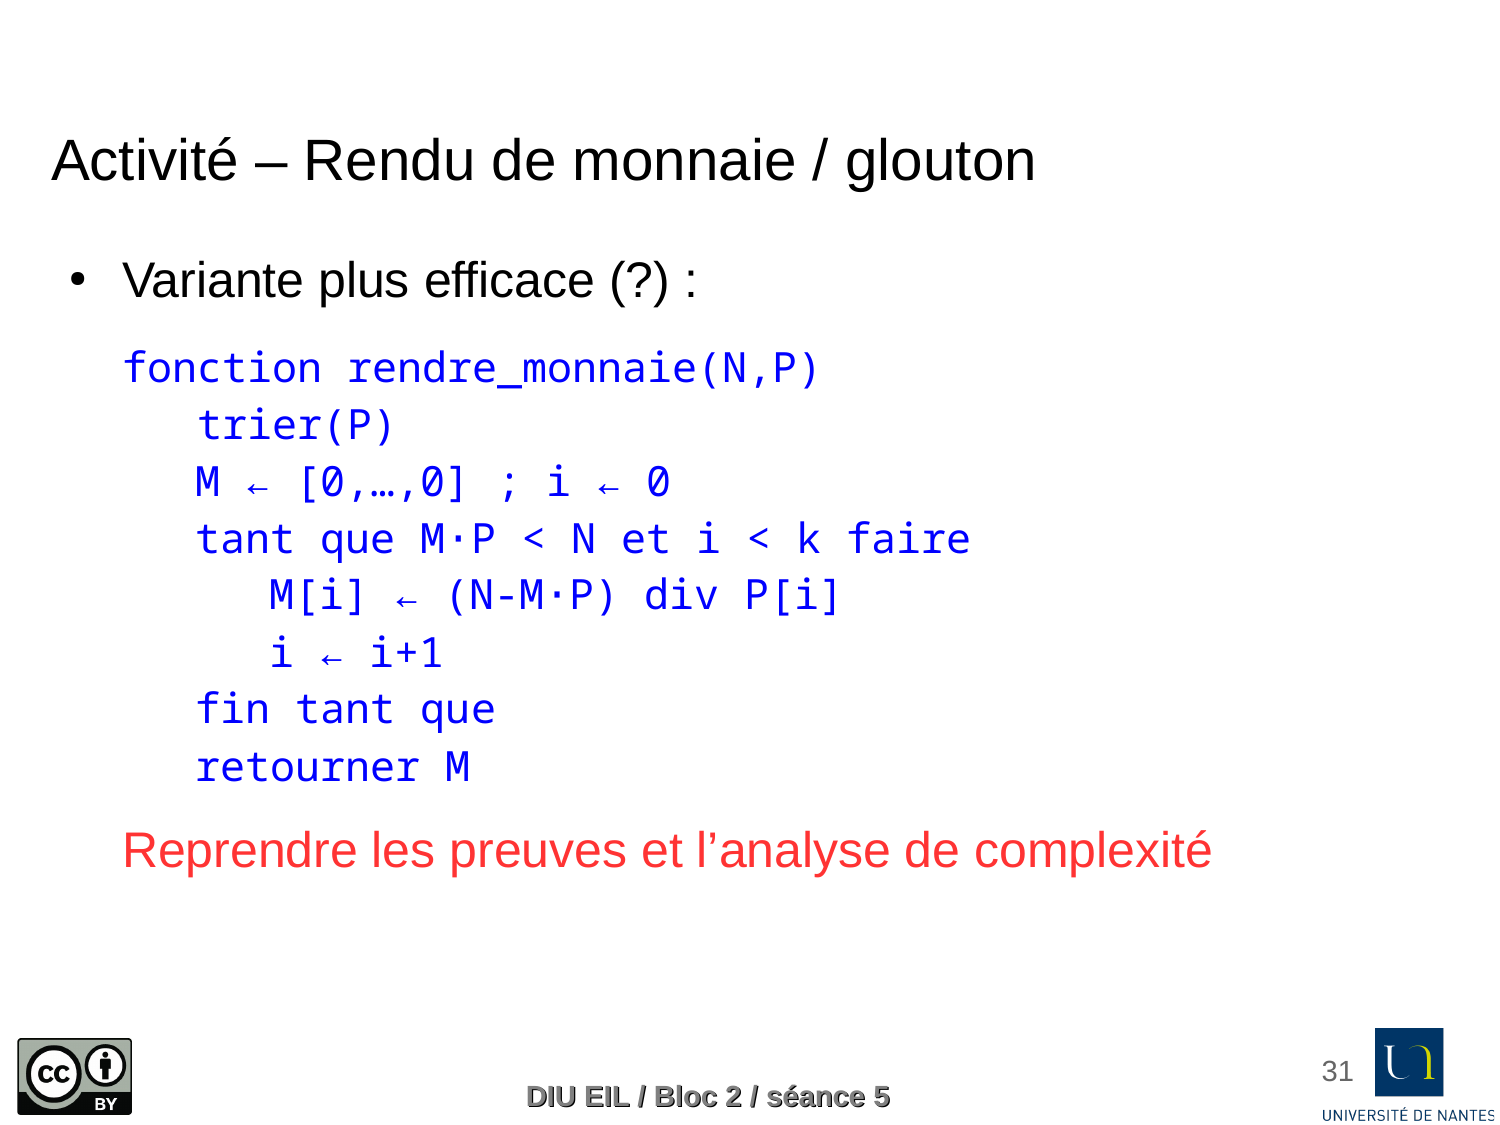

# Activité – Rendu de monnaie / glouton
Variante plus efficace (?) :
fonction rendre_monnaie(N,P)
 trier(P)
	M ← [0,…,0] ; i ← 0
	tant que M⋅P < N et i < k faire
		M[i] ← (N-M⋅P) div P[i]
		i ← i+1
	fin tant que
	retourner M
Reprendre les preuves et l’analyse de complexité
31